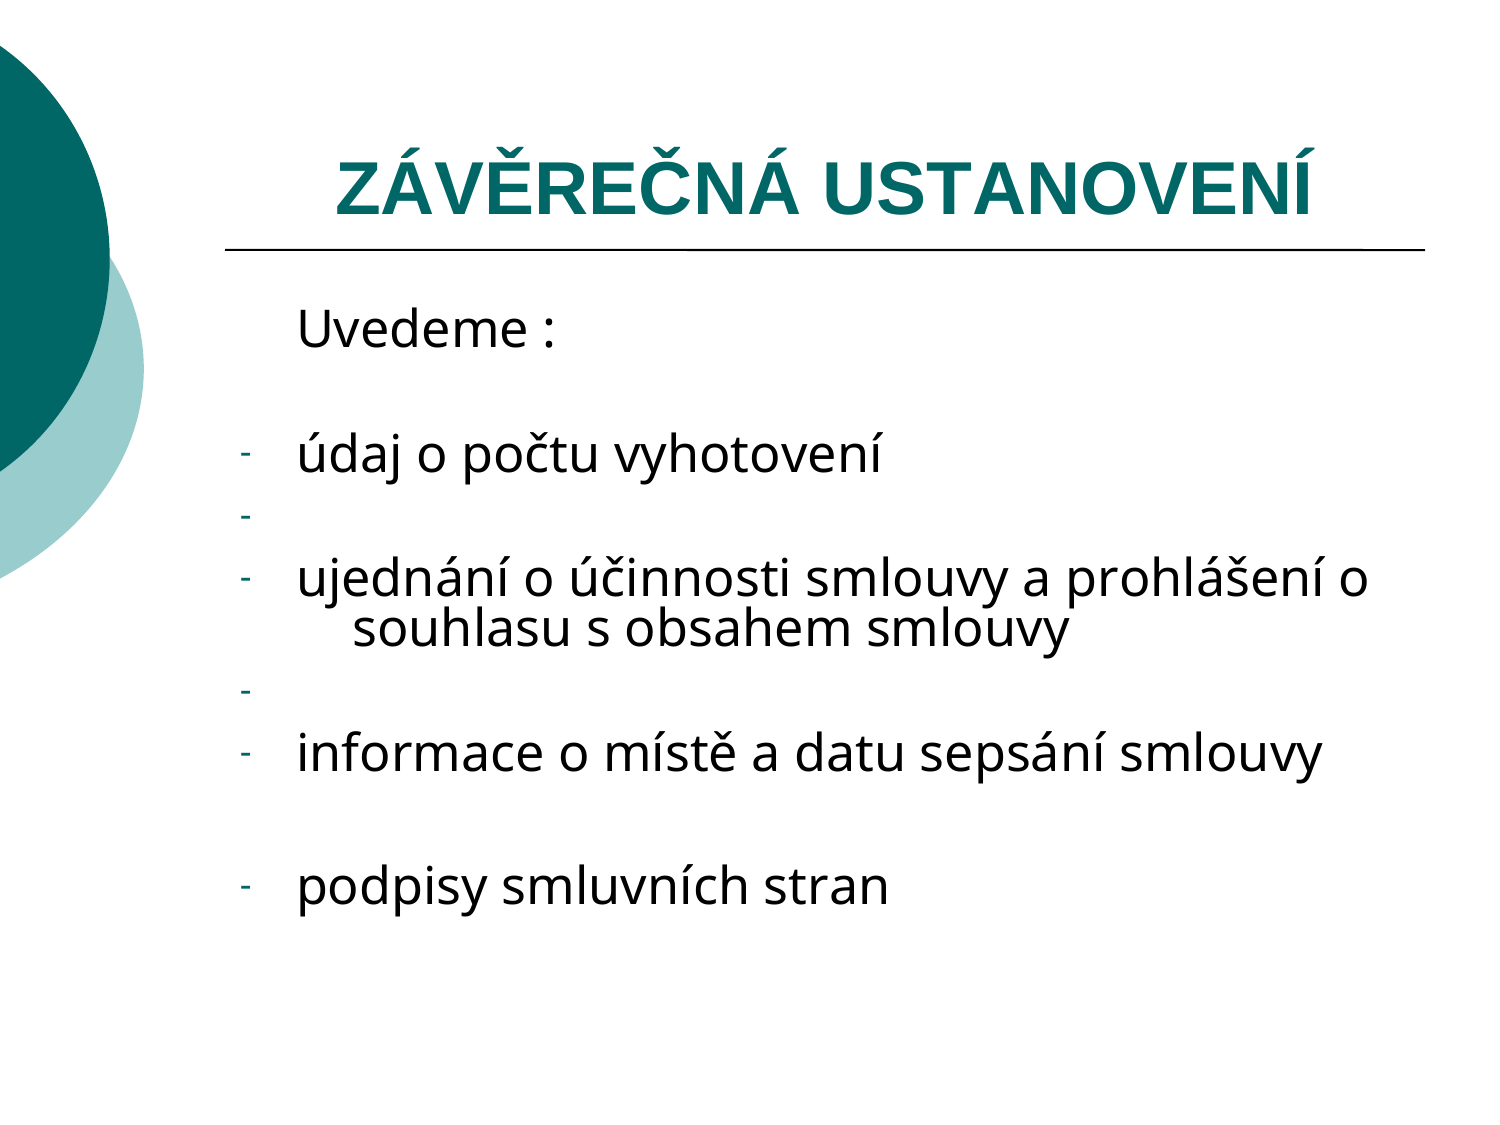

# ZÁVĚREČNÁ USTANOVENÍ
Uvedeme :
údaj o počtu vyhotovení
ujednání o účinnosti smlouvy a prohlášení o souhlasu s obsahem smlouvy
informace o místě a datu sepsání smlouvy
podpisy smluvních stran